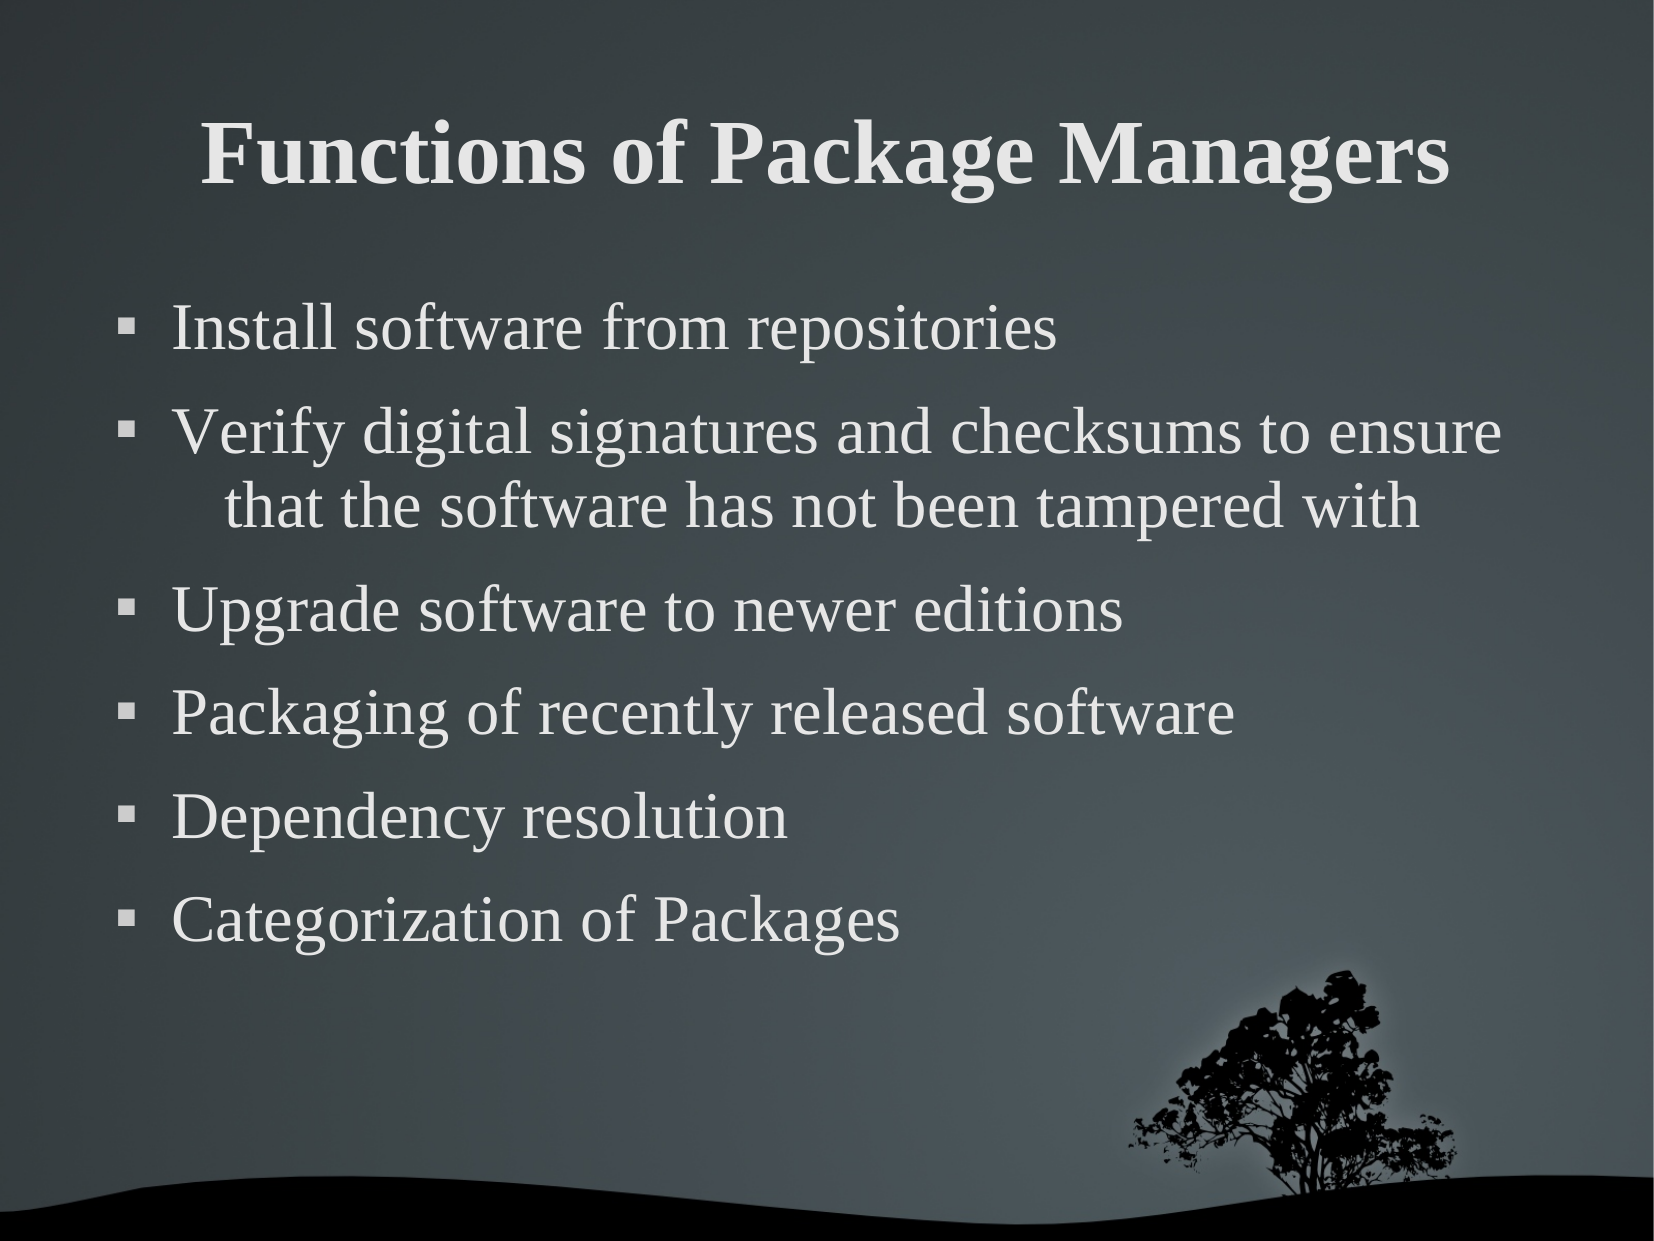

# Functions of Package Managers
Install software from repositories
Verify digital signatures and checksums to ensure that the software has not been tampered with
Upgrade software to newer editions
Packaging of recently released software
Dependency resolution
Categorization of Packages